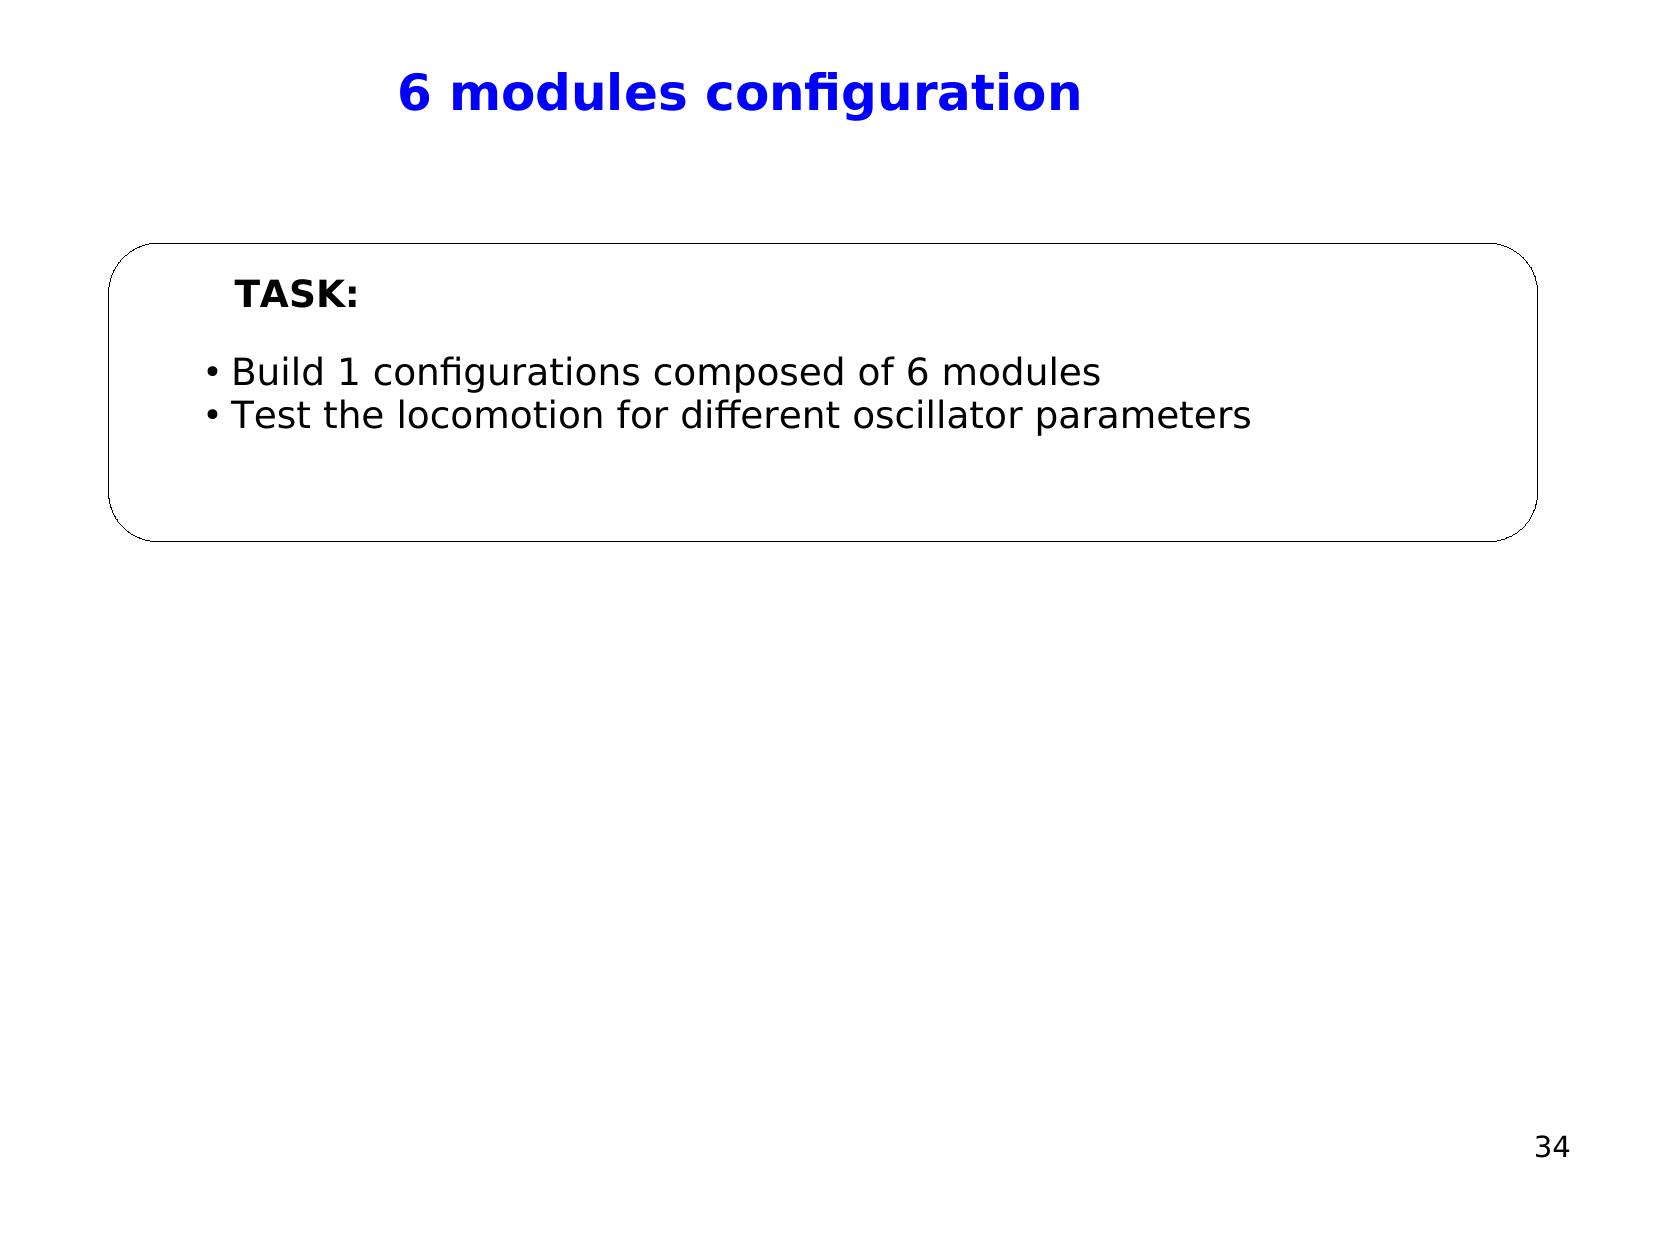

6 modules configuration
TASK:
 Build 1 configurations composed of 6 modules
 Test the locomotion for different oscillator parameters
34